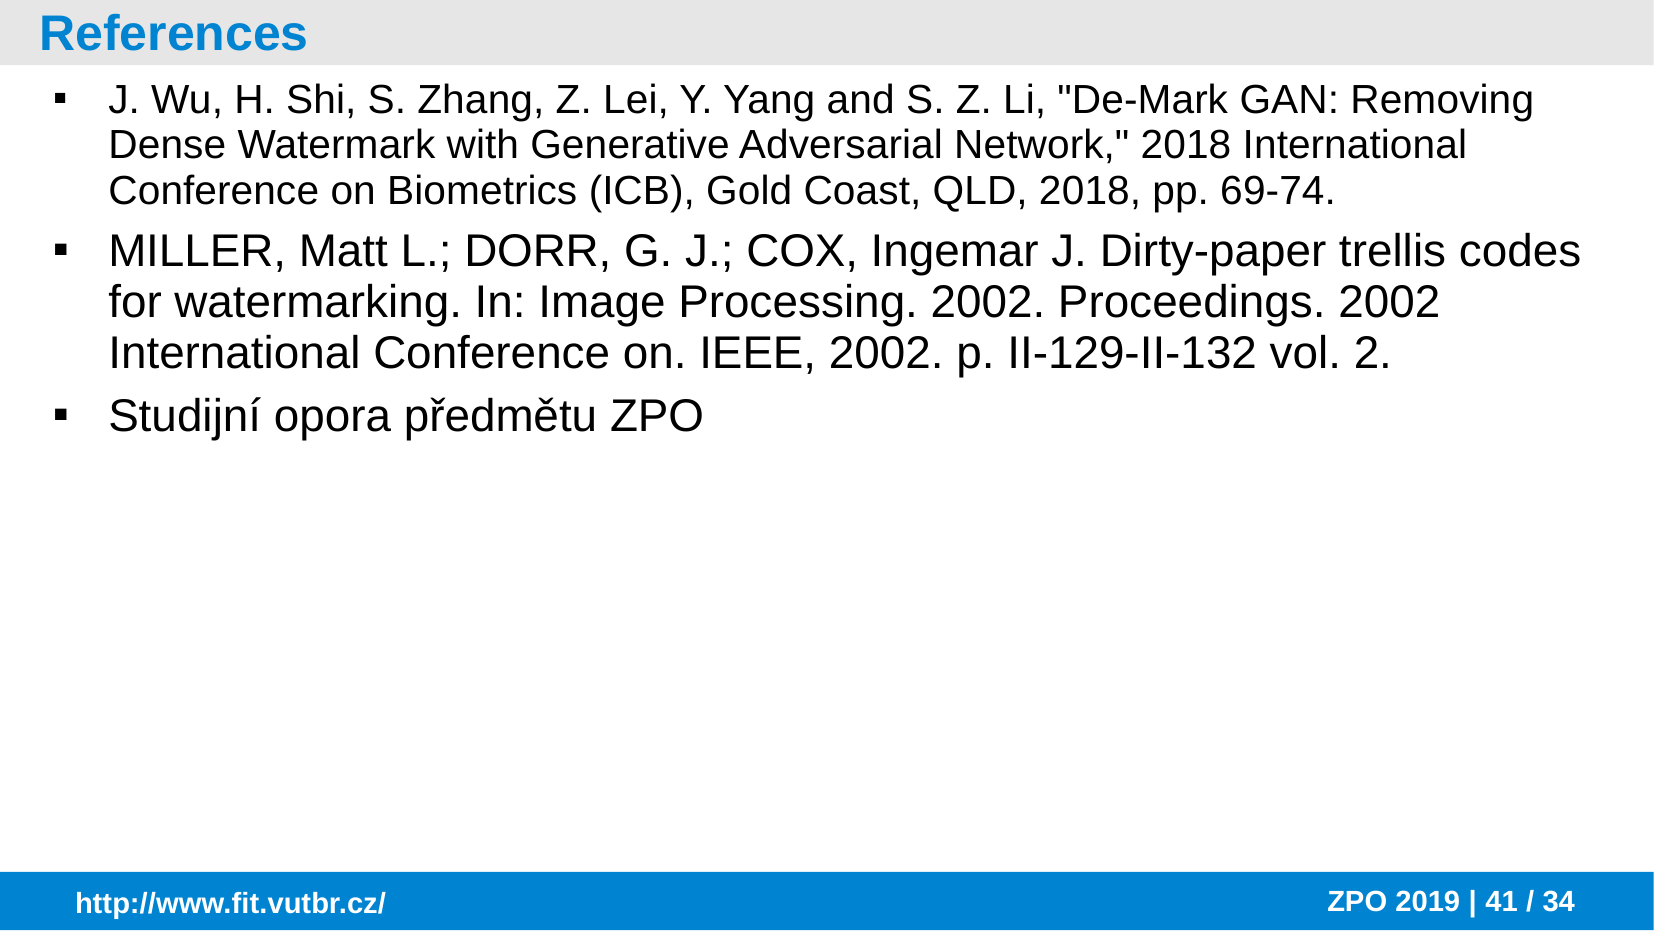

# References
J. Wu, H. Shi, S. Zhang, Z. Lei, Y. Yang and S. Z. Li, "De-Mark GAN: Removing Dense Watermark with Generative Adversarial Network," 2018 International Conference on Biometrics (ICB), Gold Coast, QLD, 2018, pp. 69-74.
MILLER, Matt L.; DORR, G. J.; COX, Ingemar J. Dirty-paper trellis codes for watermarking. In: Image Processing. 2002. Proceedings. 2002 International Conference on. IEEE, 2002. p. II-129-II-132 vol. 2.
Studijní opora předmětu ZPO